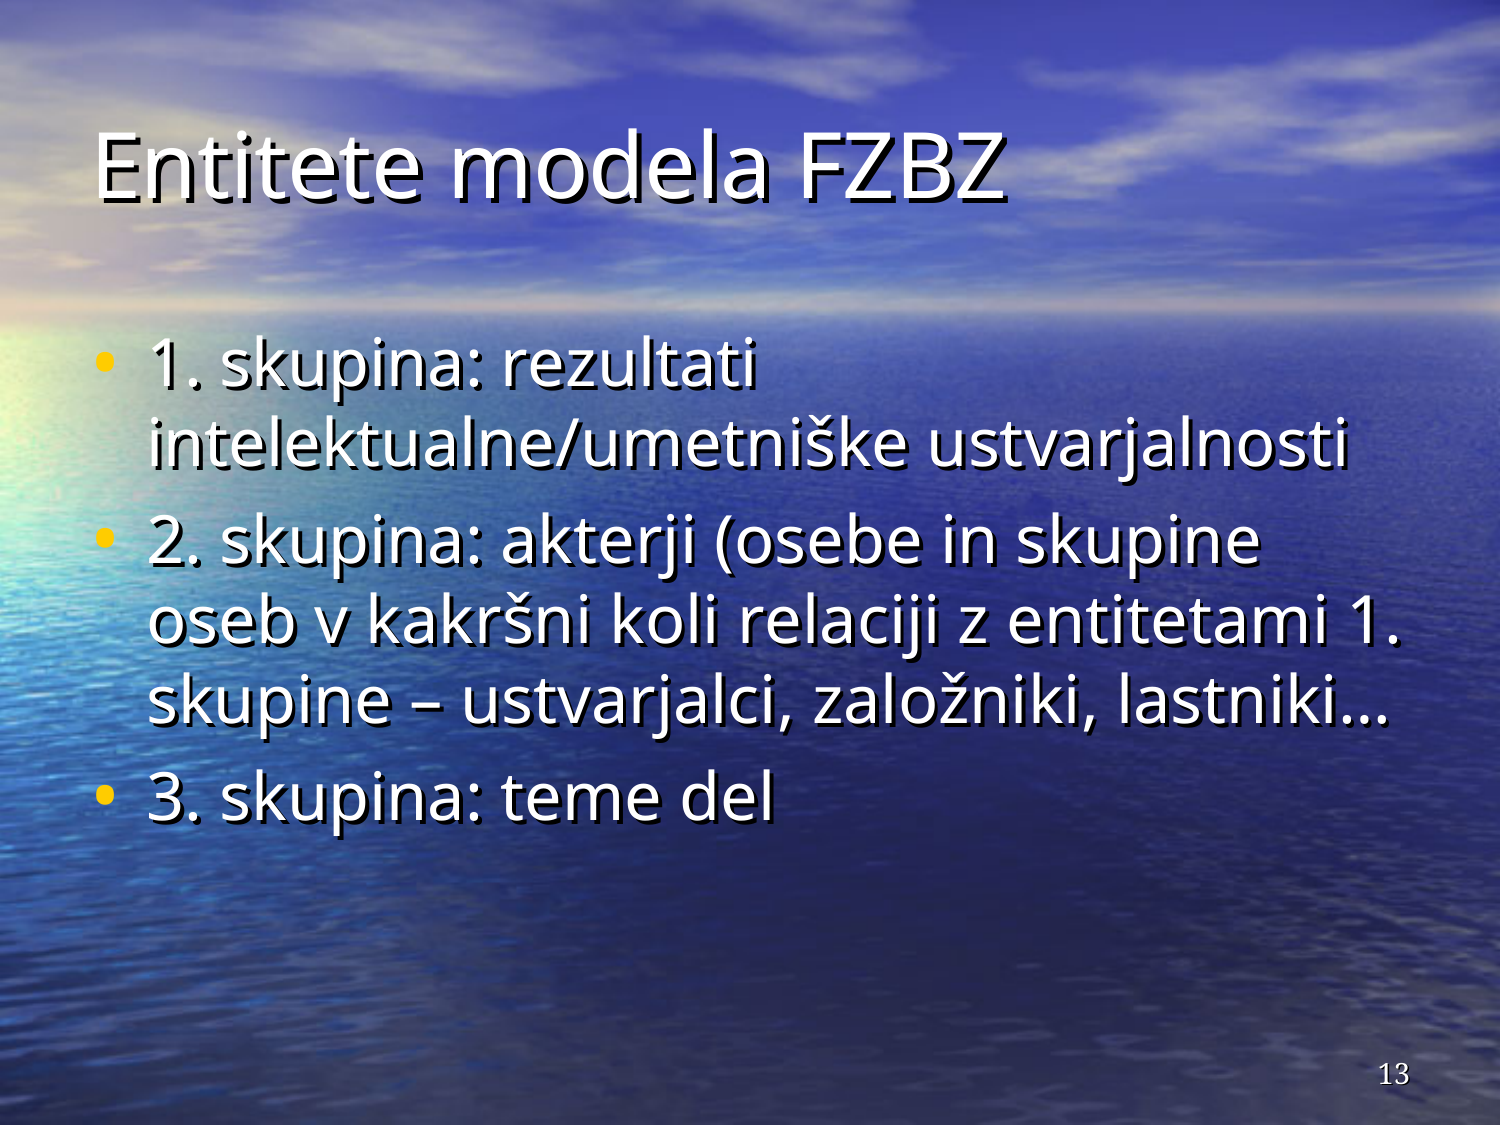

# Entitete modela FZBZ
1. skupina: rezultati intelektualne/umetniške ustvarjalnosti
2. skupina: akterji (osebe in skupine oseb v kakršni koli relaciji z entitetami 1. skupine – ustvarjalci, založniki, lastniki…
3. skupina: teme del